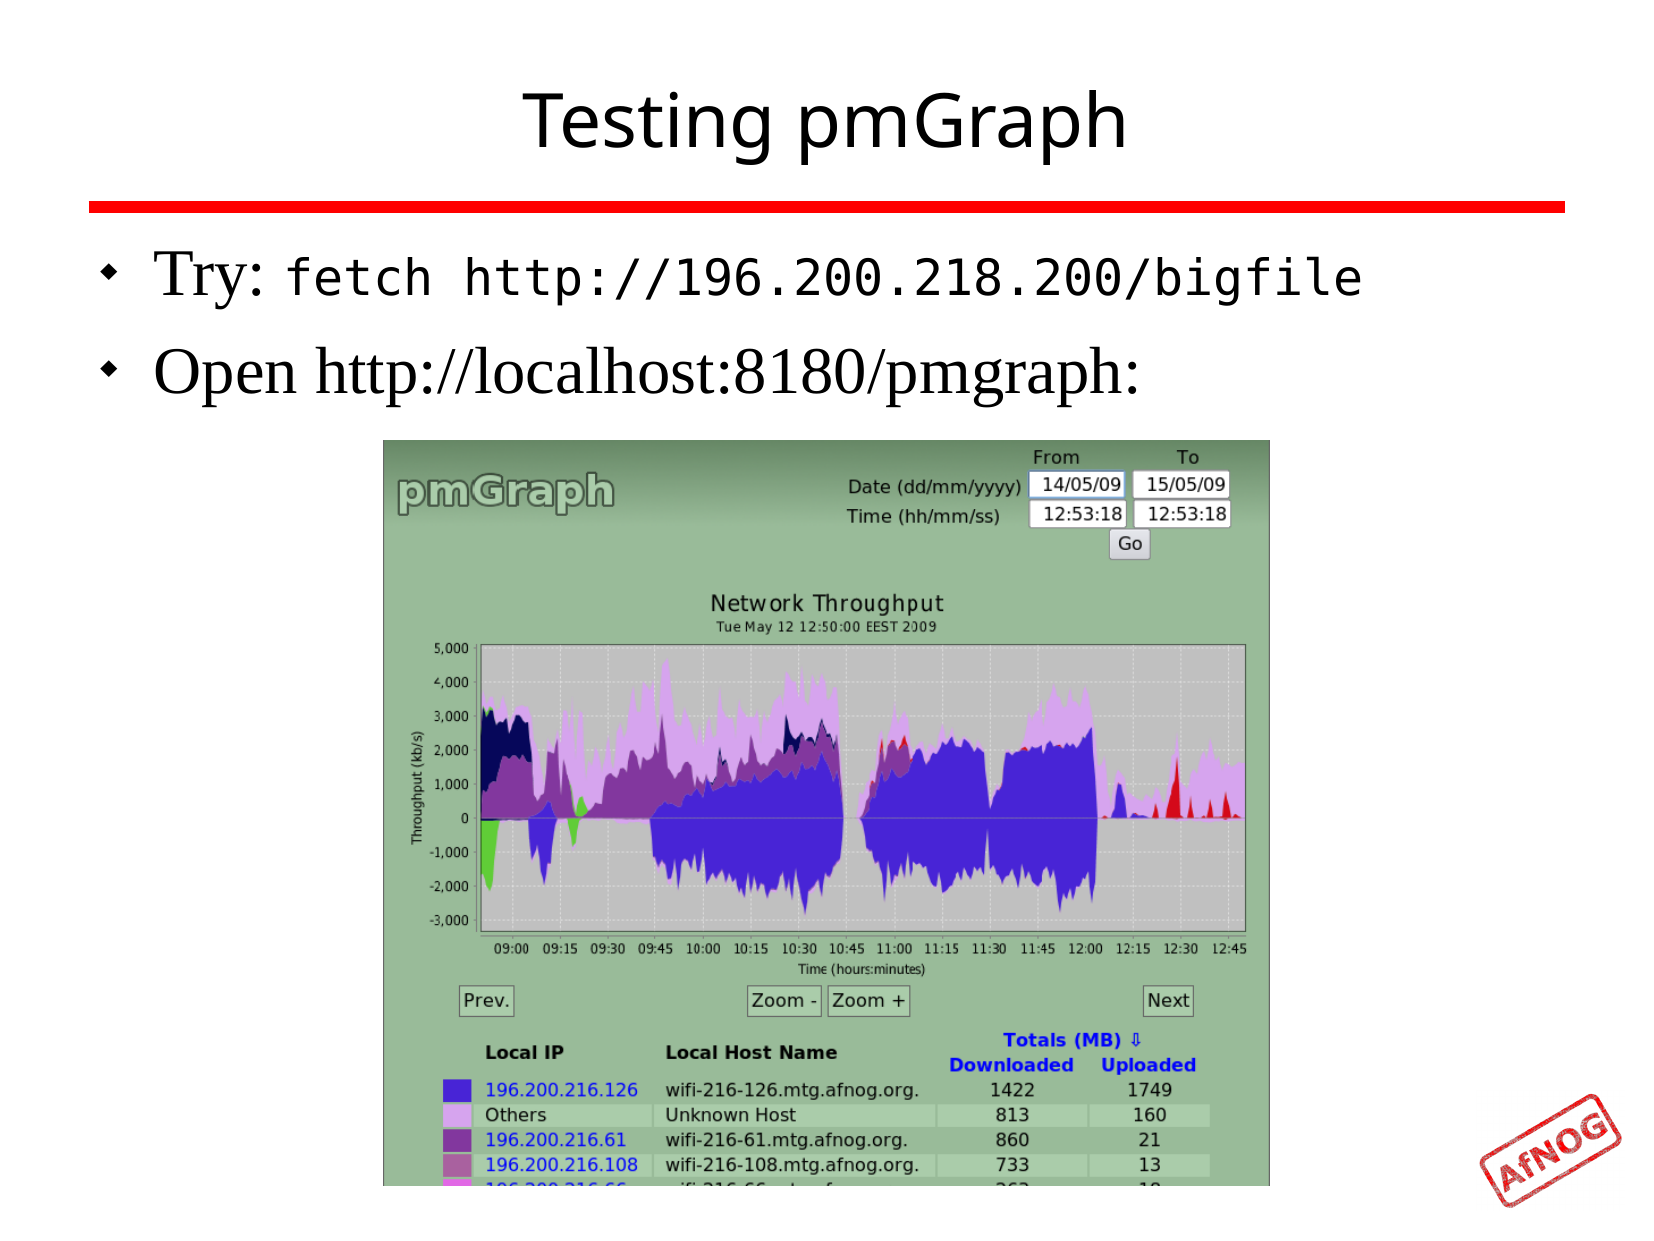

# Testing pmGraph
Try: fetch http://196.200.218.200/bigfile
Open http://localhost:8180/pmgraph: